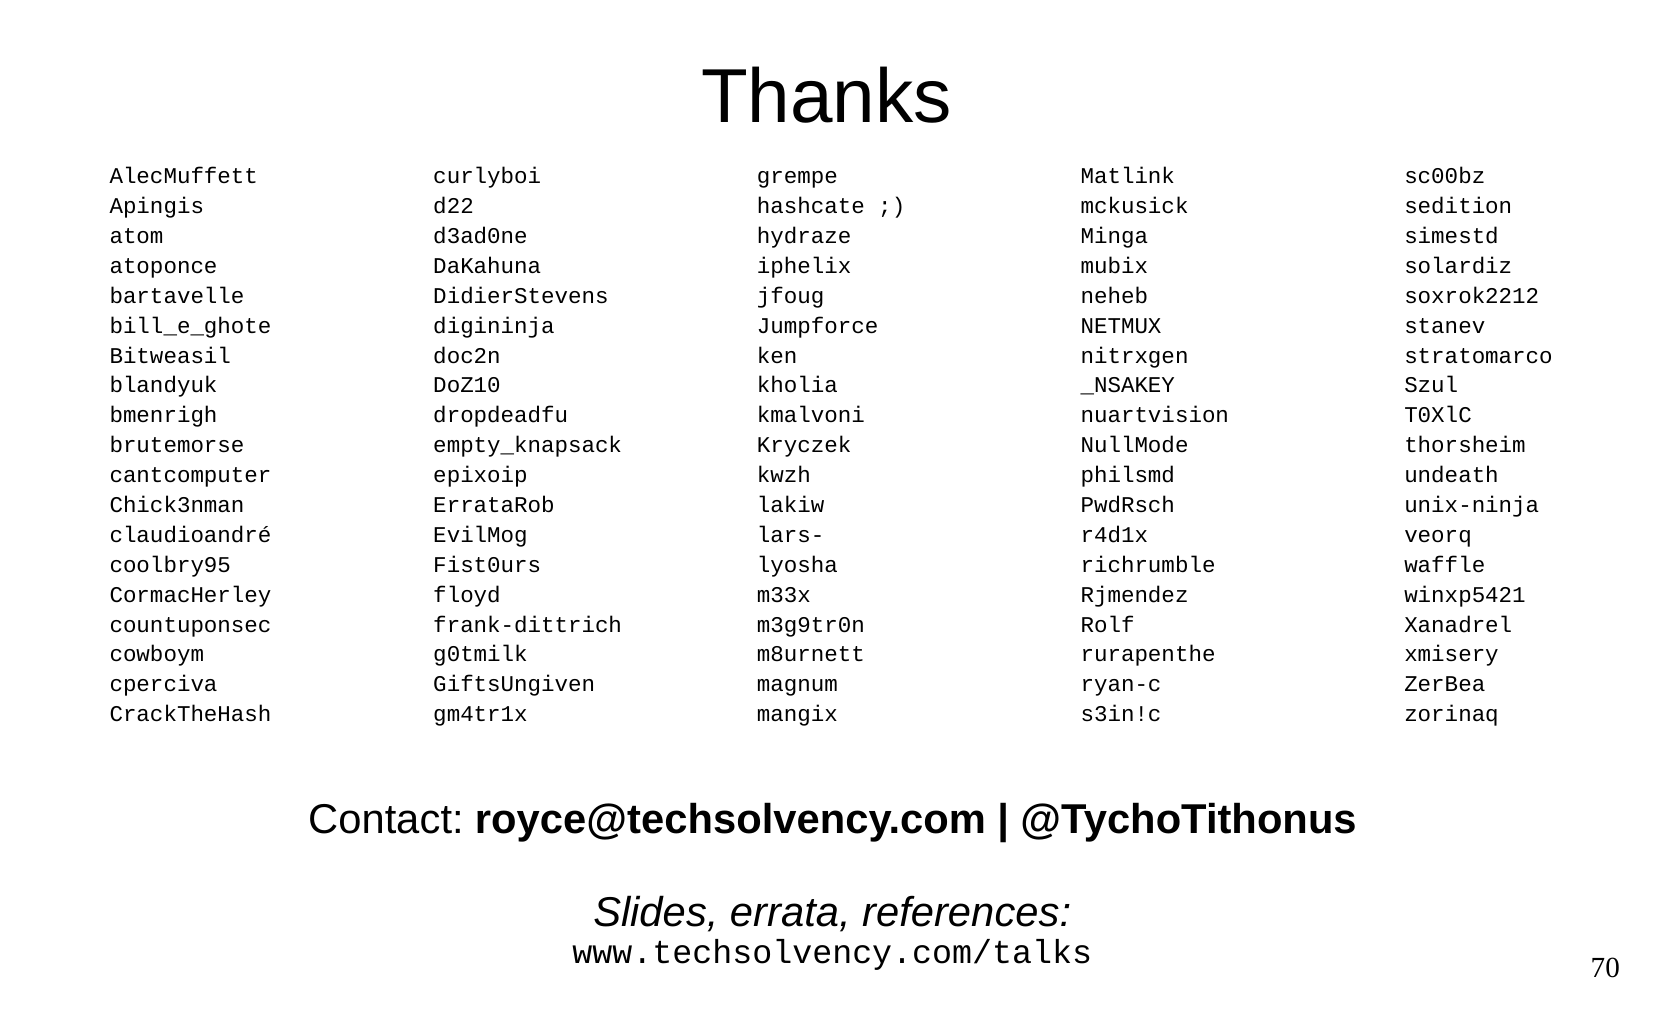

# Thanks
 AlecMuffett curlyboi grempe Matlink sc00bz
 Apingis d22 hashcate ;) mckusick sedition
 atom d3ad0ne hydraze Minga simestd
 atoponce DaKahuna iphelix mubix solardiz
 bartavelle DidierStevens jfoug neheb soxrok2212
 bill_e_ghote digininja Jumpforce NETMUX stanev
 Bitweasil doc2n ken nitrxgen stratomarco
 blandyuk DoZ10 kholia _NSAKEY Szul
 bmenrigh dropdeadfu kmalvoni nuartvision T0XlC
 brutemorse empty_knapsack Kryczek NullMode thorsheim
 cantcomputer epixoip kwzh philsmd undeath
 Chick3nman ErrataRob lakiw PwdRsch unix-ninja
 claudioandré EvilMog lars- r4d1x veorq
 coolbry95 Fist0urs lyosha richrumble waffle
 CormacHerley floyd m33x Rjmendez winxp5421
 countuponsec frank-dittrich m3g9tr0n Rolf Xanadrel
 cowboym g0tmilk m8urnett rurapenthe xmisery
 cperciva GiftsUngiven magnum ryan-c ZerBea
 CrackTheHash gm4tr1x mangix s3in!c zorinaq
Contact: royce@techsolvency.com | @TychoTithonus
Slides, errata, references:
www.techsolvency.com/talks